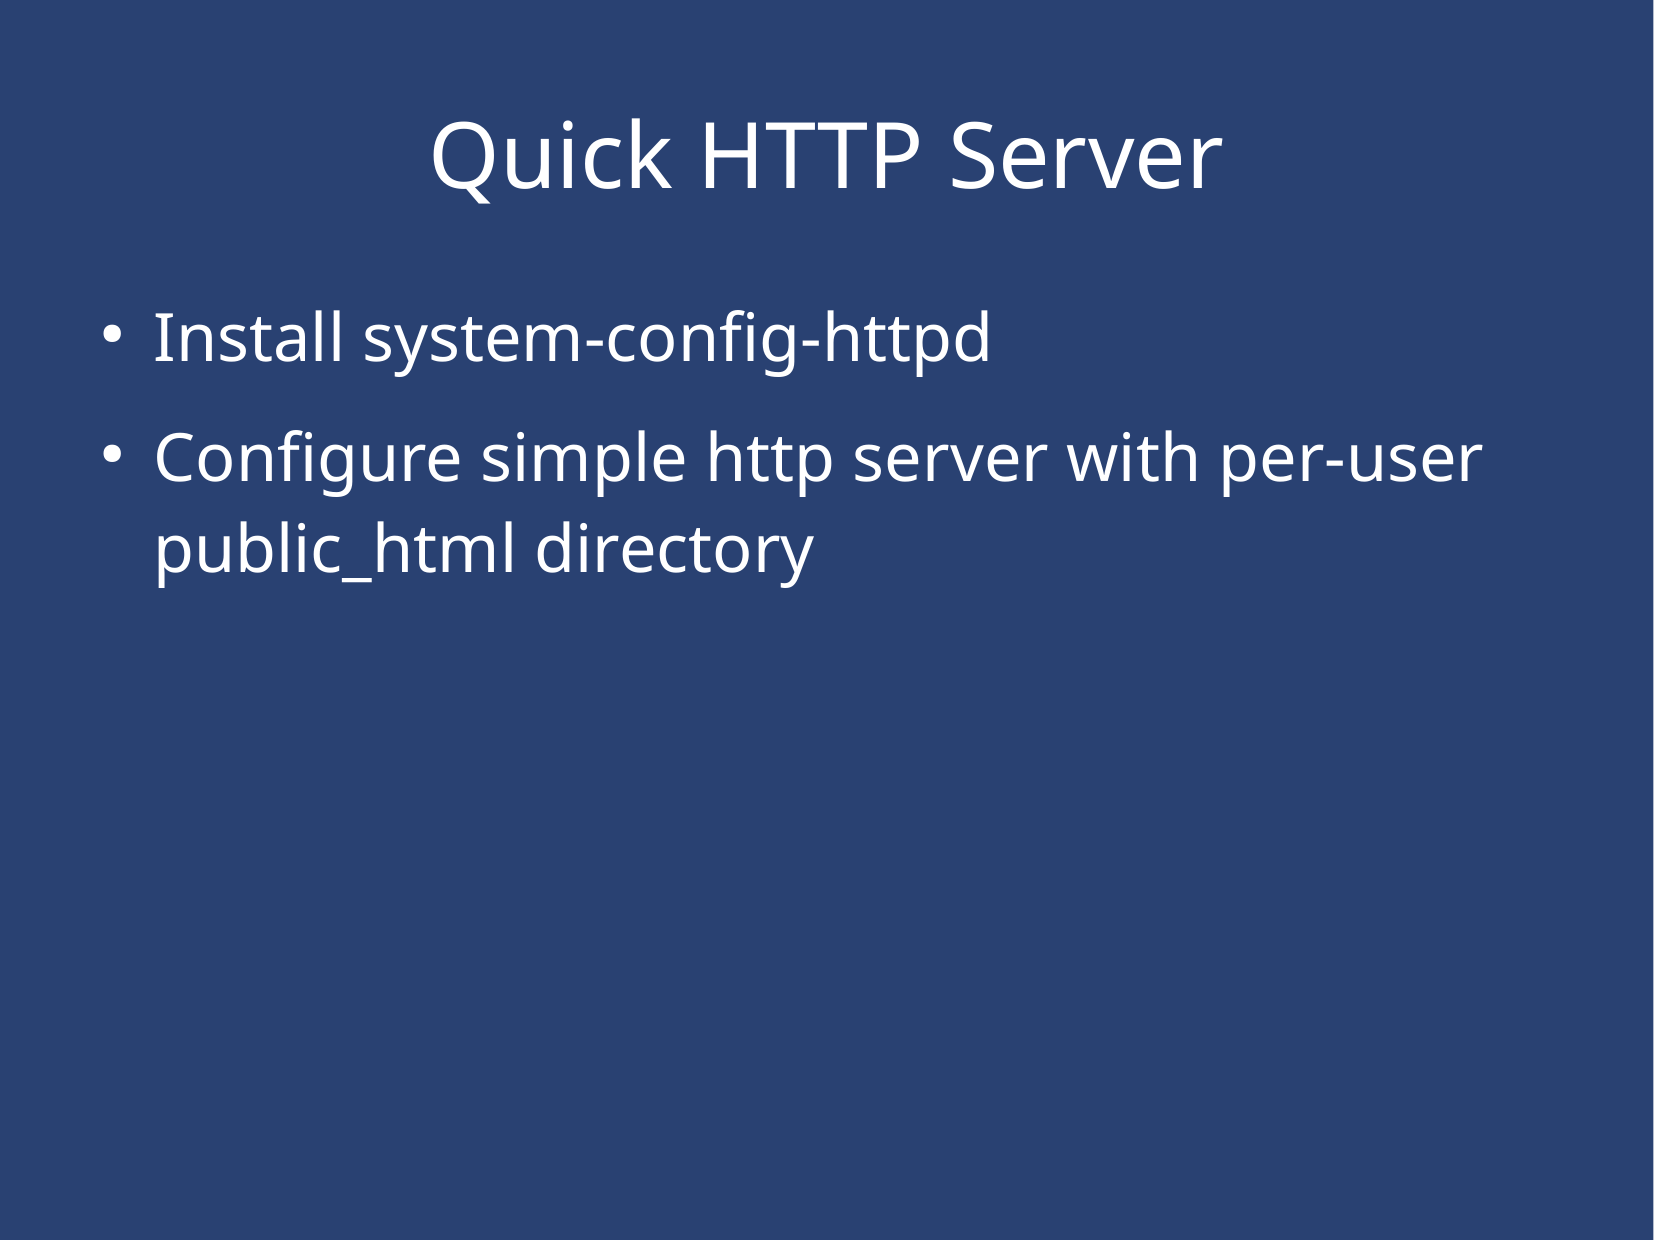

# Quick HTTP Server
Install system-config-httpd
Configure simple http server with per-user public_html directory